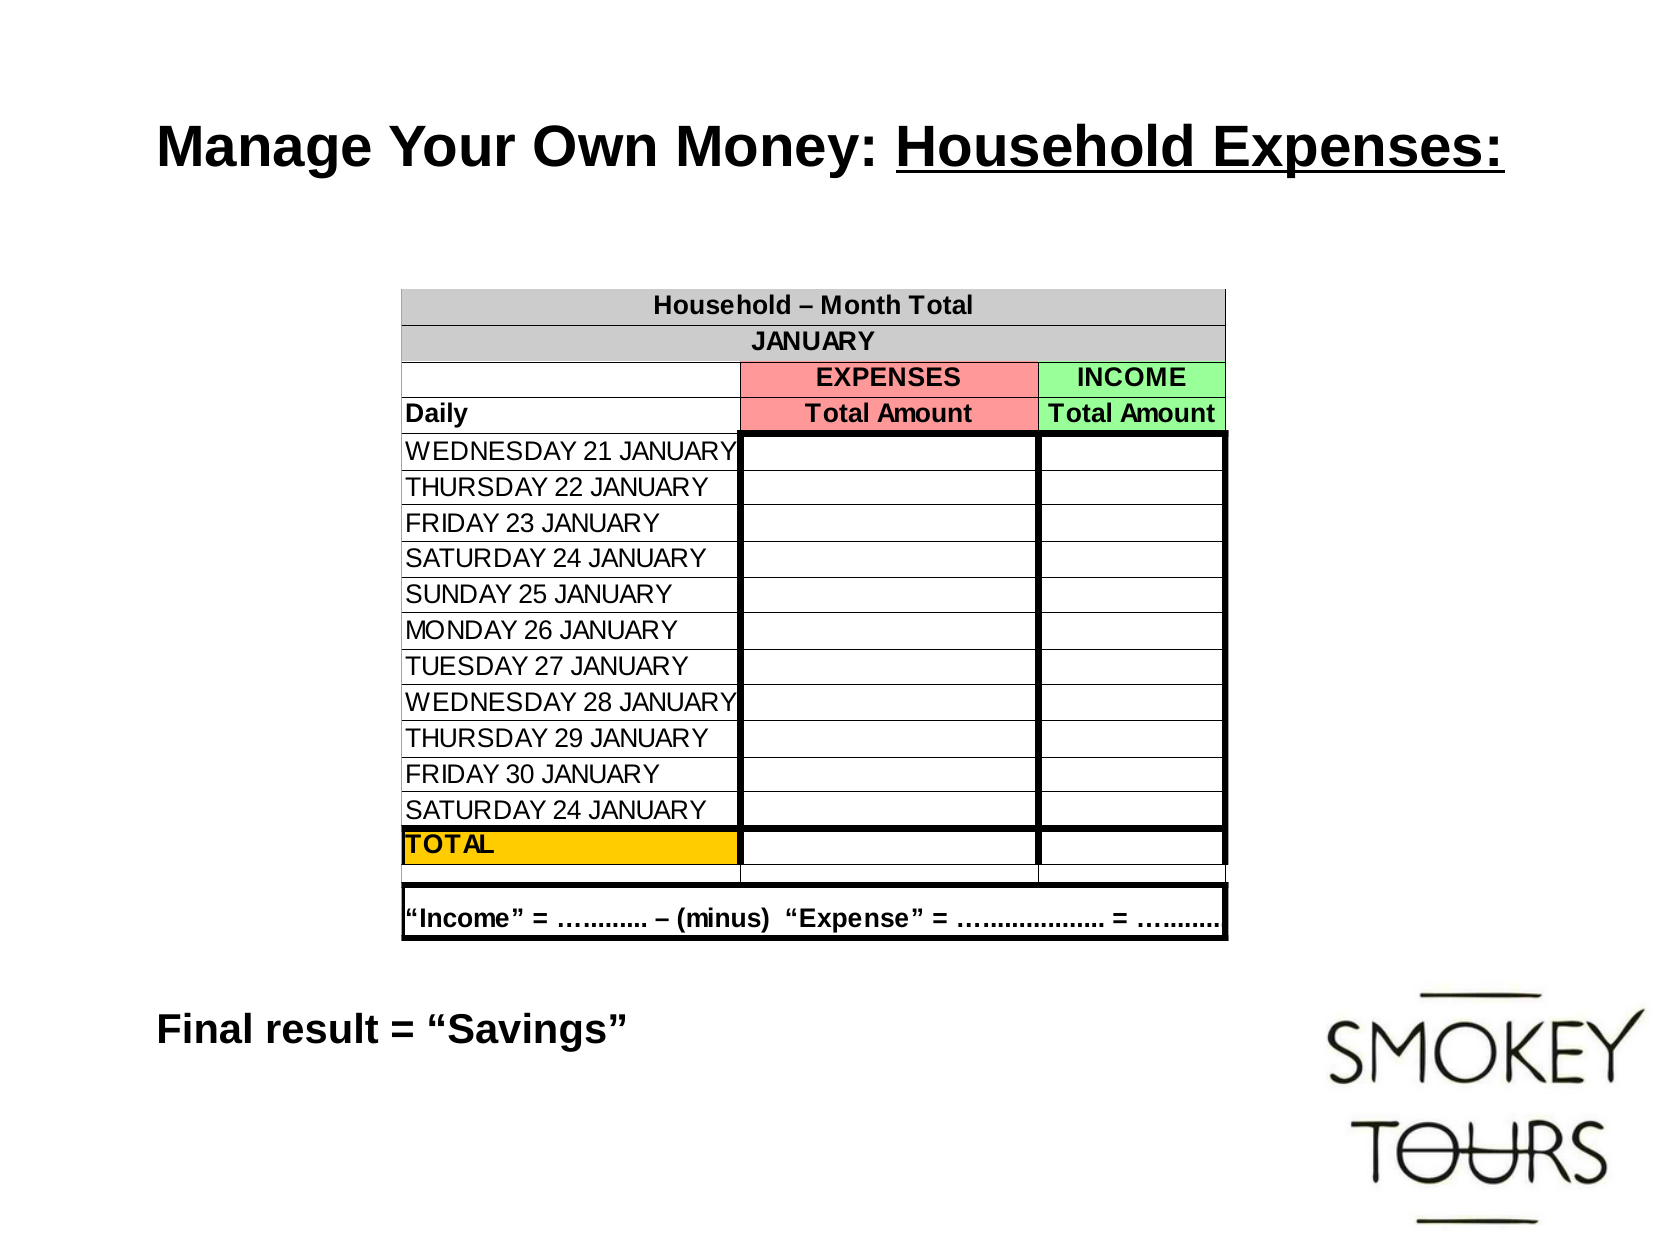

Manage Your Own Money: Household Expenses:
Final result = “Savings”